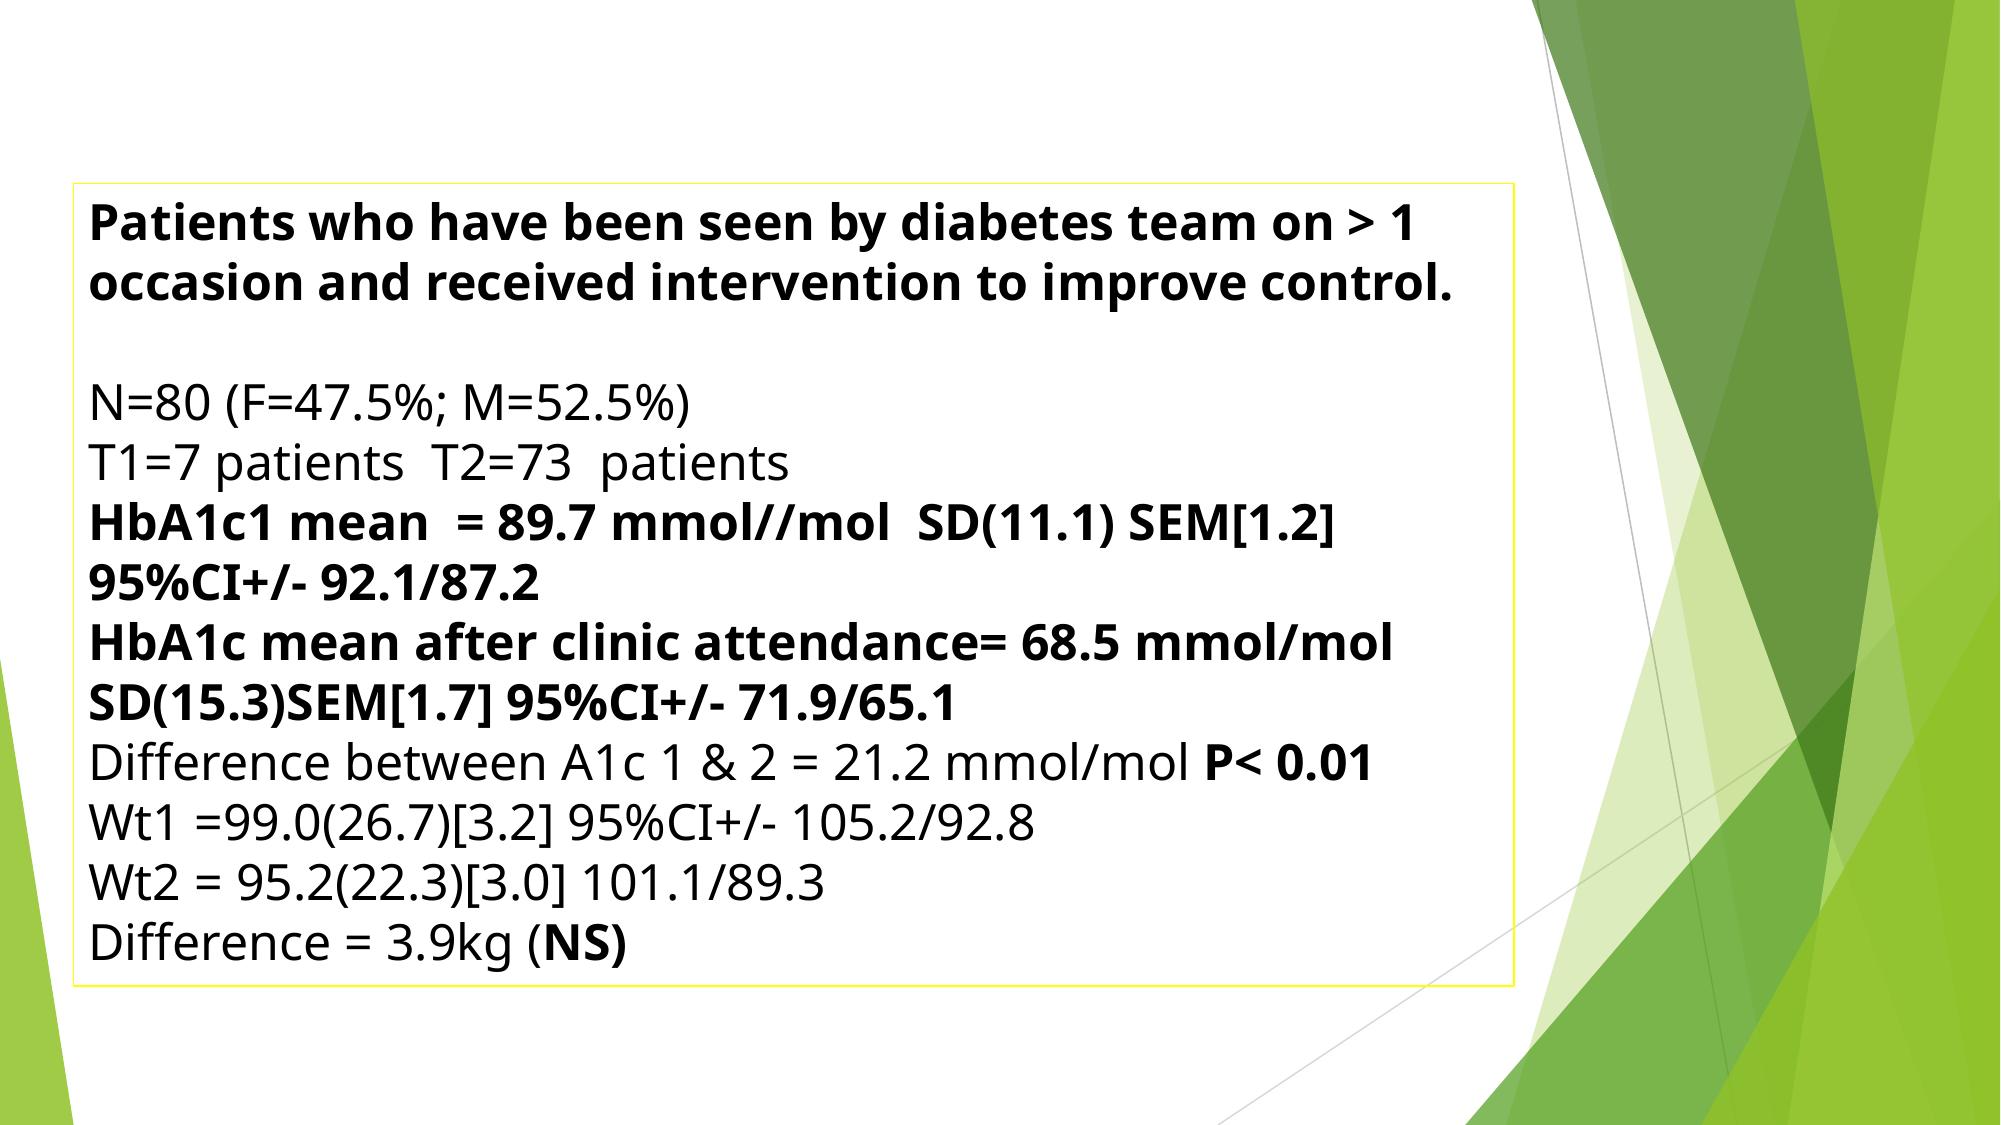

Patients who have been seen by diabetes team on > 1 occasion and received intervention to improve control.
N=80 (F=47.5%; M=52.5%)
T1=7 patients T2=73 patients
HbA1c1 mean = 89.7 mmol//mol SD(11.1) SEM[1.2] 95%CI+/- 92.1/87.2
HbA1c mean after clinic attendance= 68.5 mmol/mol SD(15.3)SEM[1.7] 95%CI+/- 71.9/65.1
Difference between A1c 1 & 2 = 21.2 mmol/mol P< 0.01
Wt1 =99.0(26.7)[3.2] 95%CI+/- 105.2/92.8
Wt2 = 95.2(22.3)[3.0] 101.1/89.3
Difference = 3.9kg (NS)